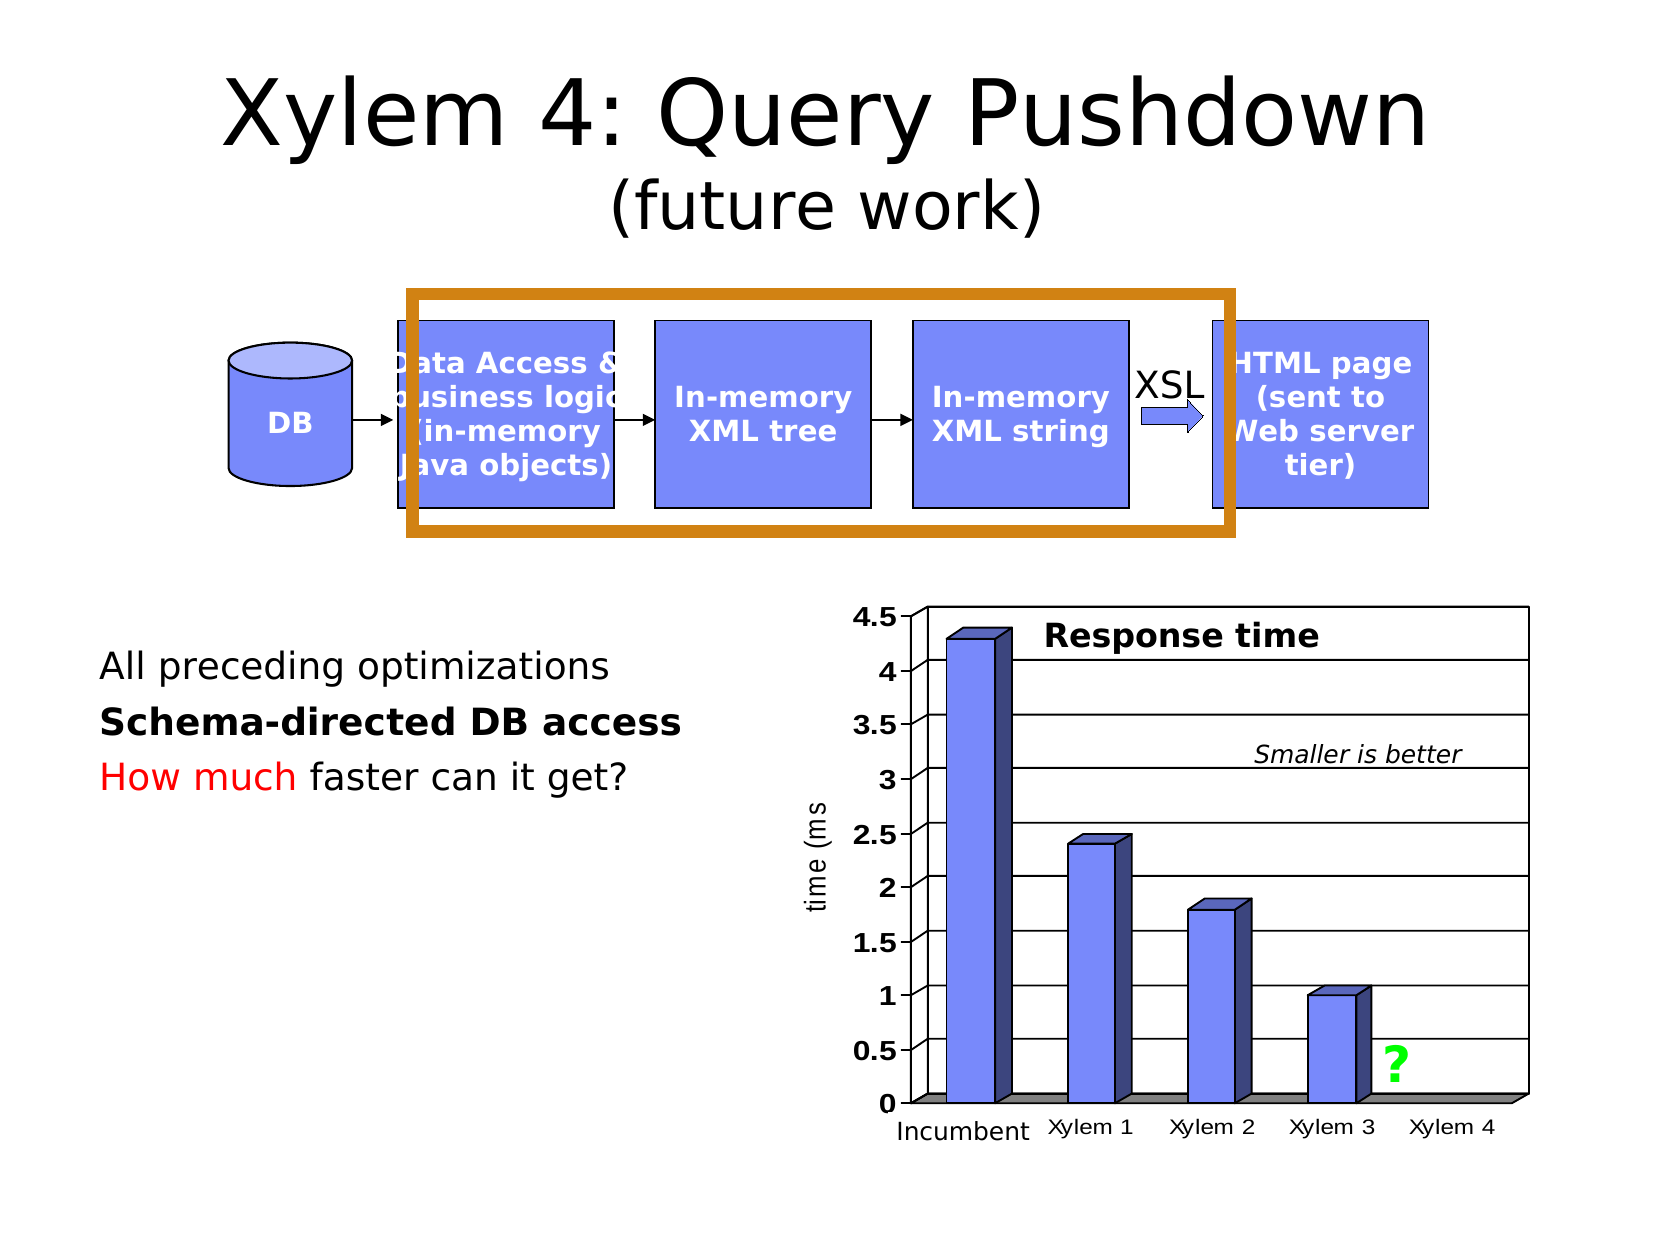

# Xylem 4: Query Pushdown (future work)
Data Access &
business logic
(in-memory
Java objects)
In-memory
XML tree
In-memory
XML string
HTML page
(sent to
Web server
tier)
DB
XSL
Response time
All preceding optimizations
Schema-directed DB access
How much faster can it get?
Smaller is better
?
Incumbent